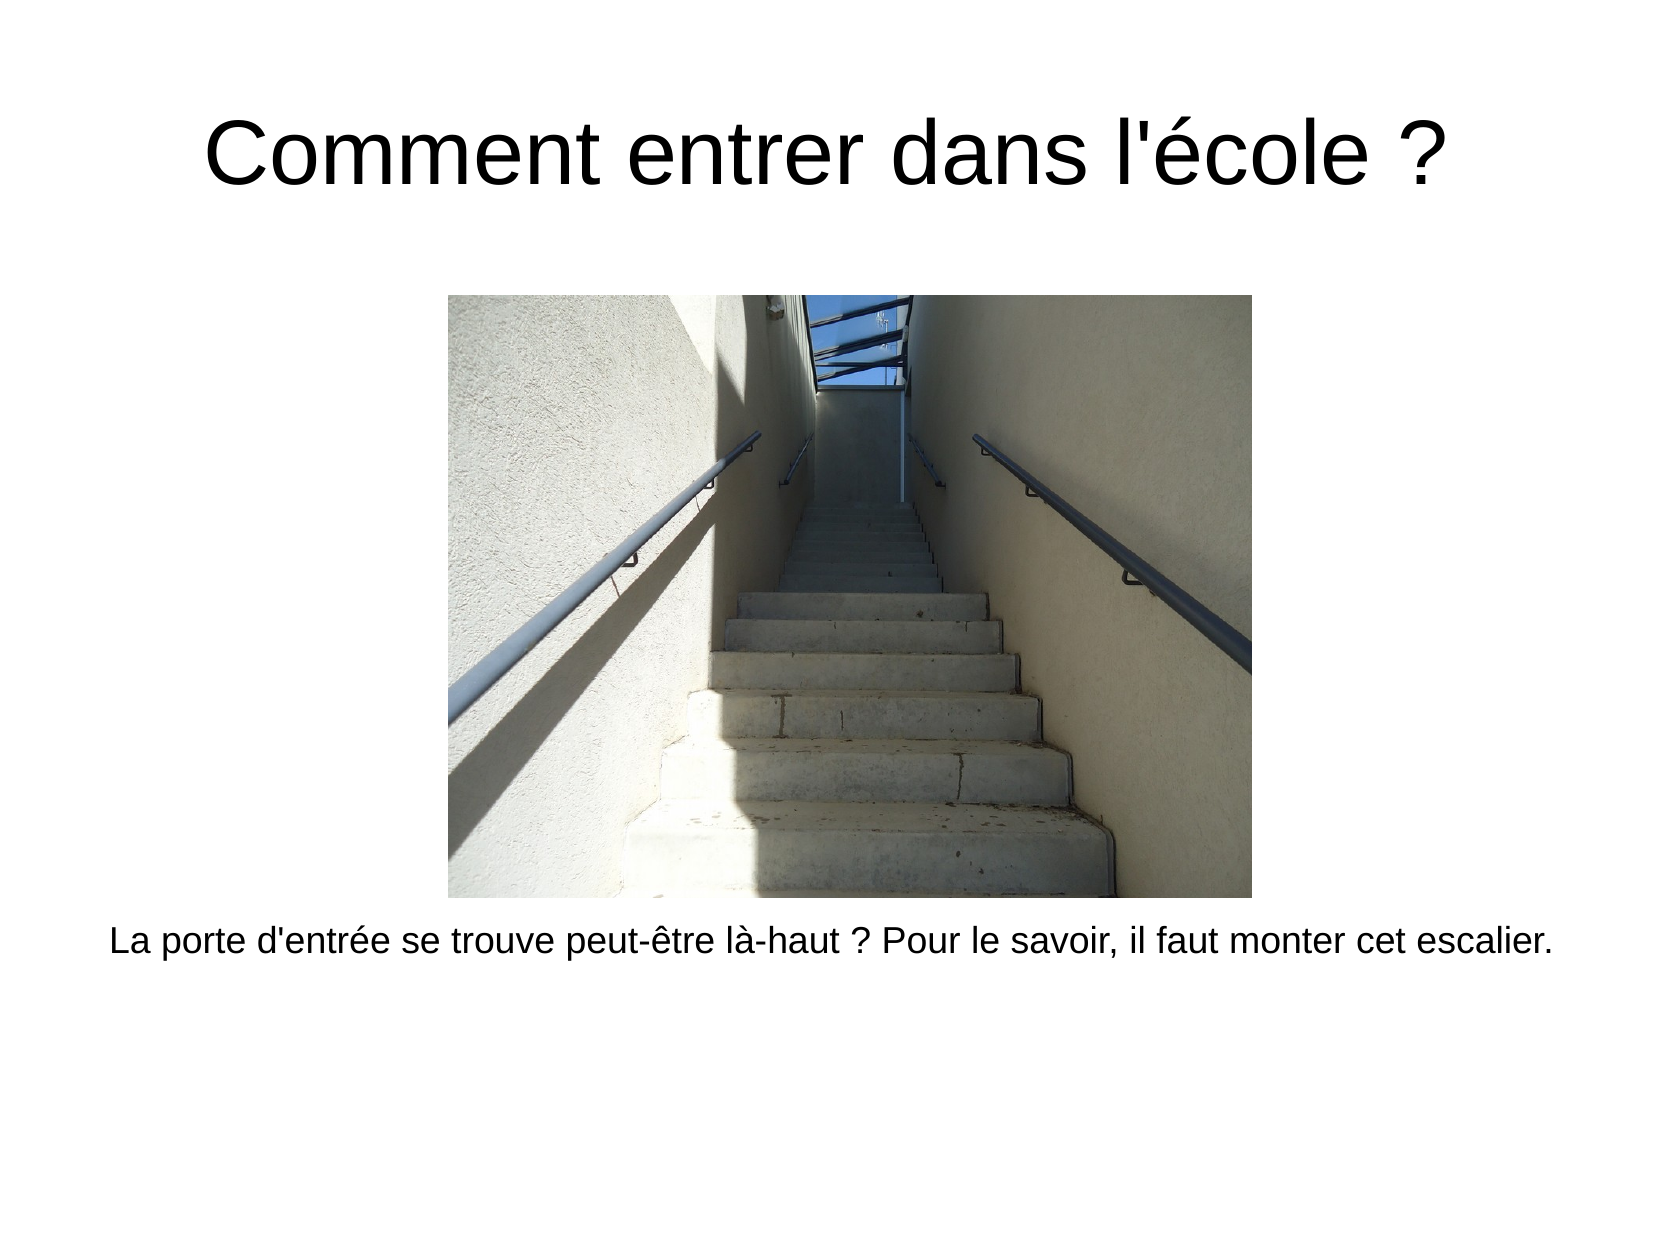

# Comment entrer dans l'école ?
La porte d'entrée se trouve peut-être là-haut ? Pour le savoir, il faut monter cet escalier.